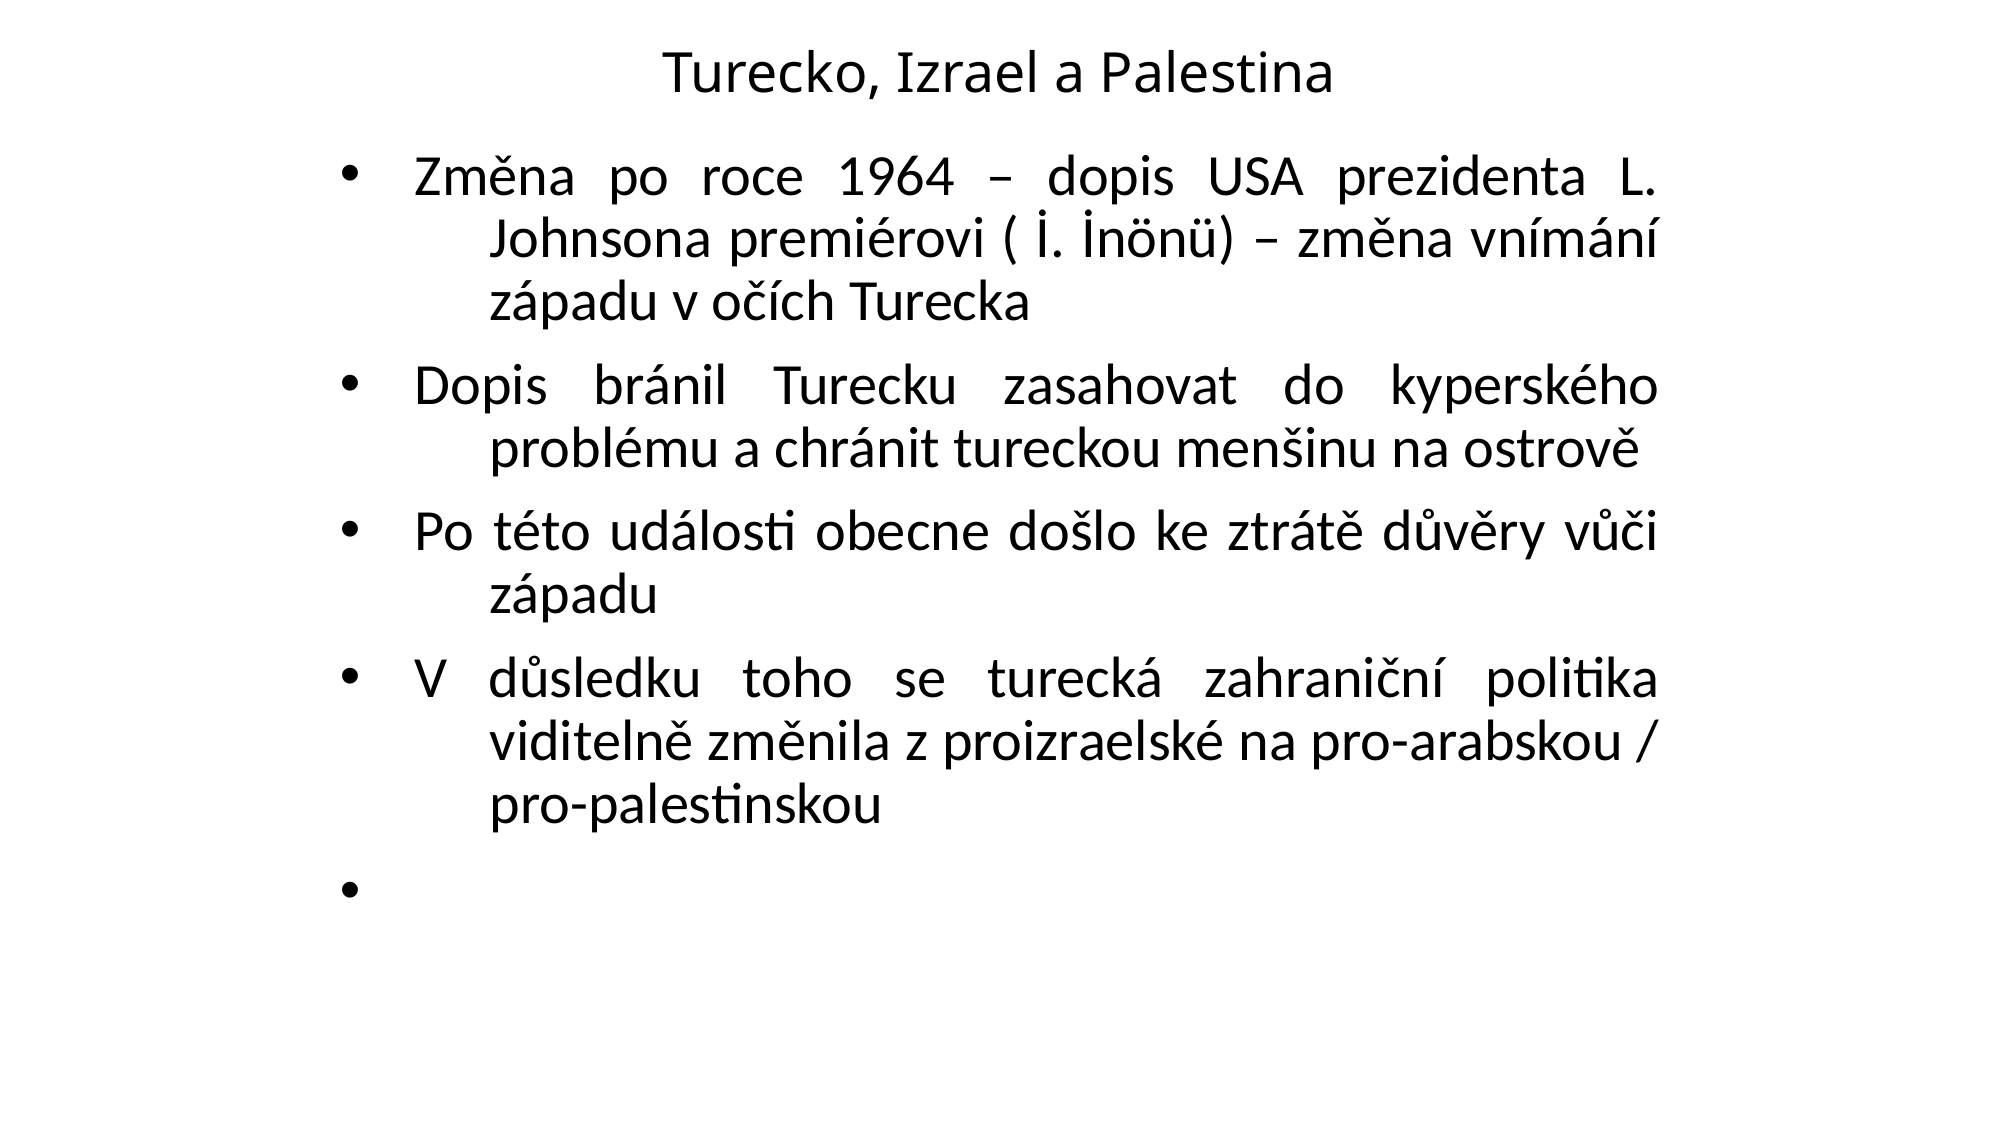

# Turecko, Izrael a Palestina
Změna po roce 1964 – dopis USA prezidenta L. Johnsona premiérovi ( İ. İnönü) – změna vnímání západu v očích Turecka
Dopis bránil Turecku zasahovat do kyperského problému a chránit tureckou menšinu na ostrově
Po této události obecne došlo ke ztrátě důvěry vůči západu
V důsledku toho se turecká zahraniční politika viditelně změnila z proizraelské na pro-arabskou / pro-palestinskou